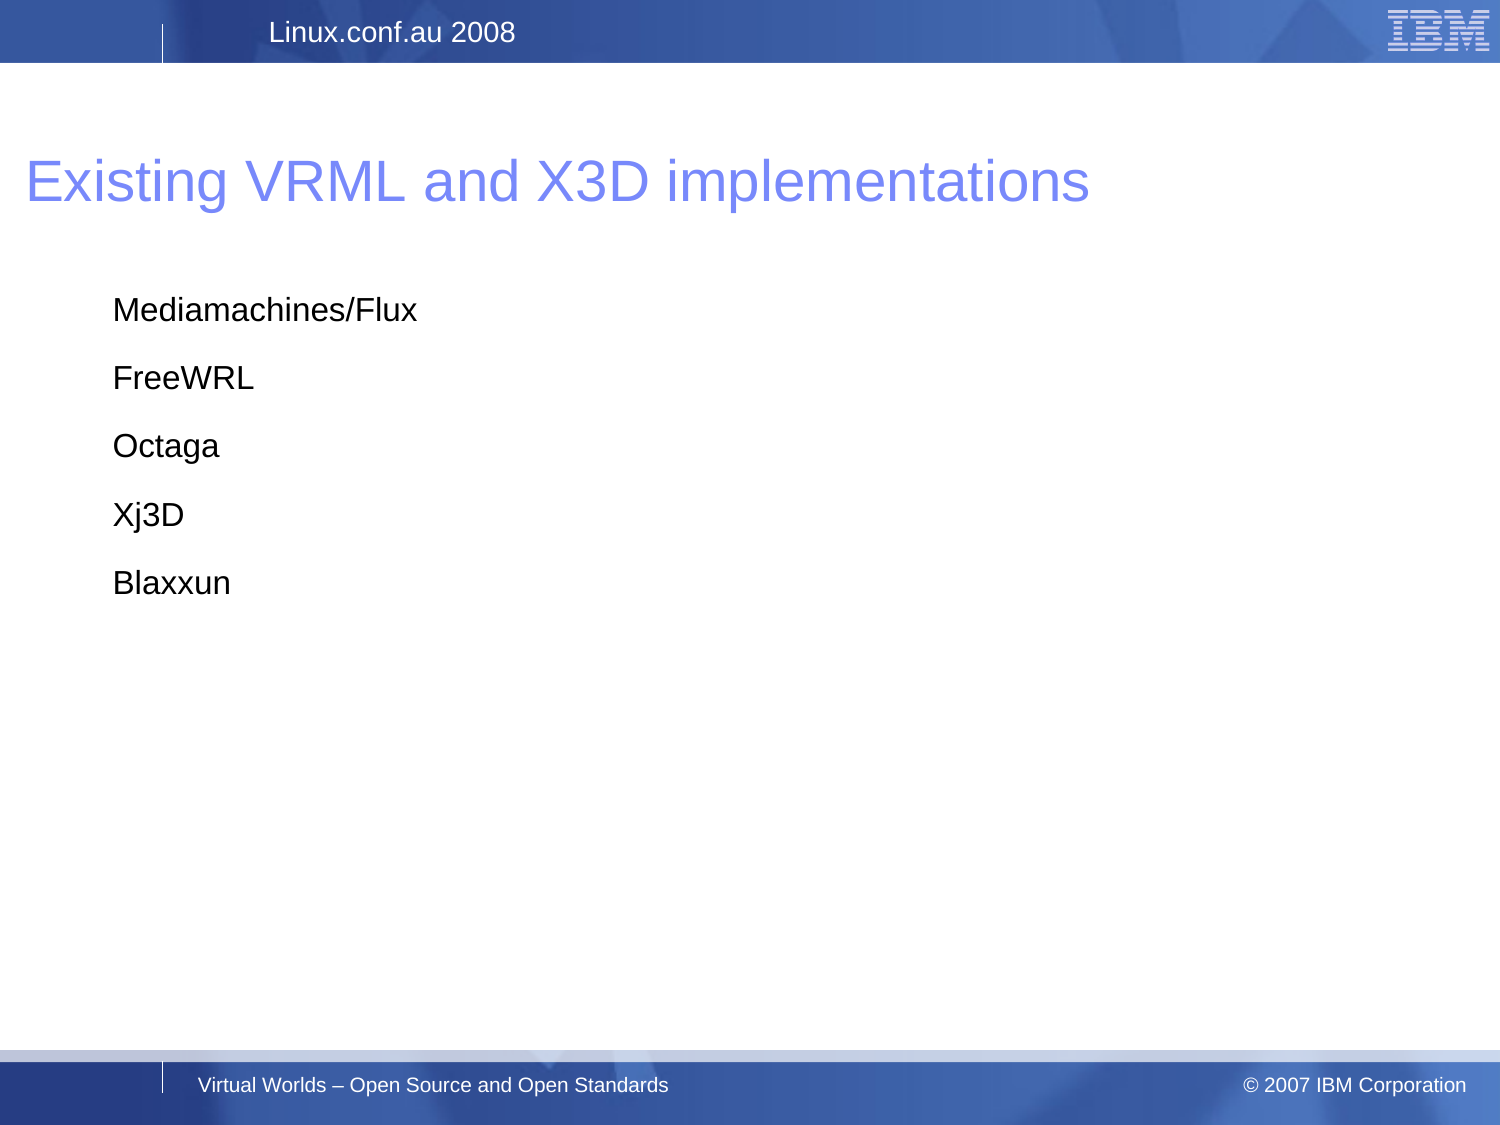

# Existing VRML and X3D implementations
Mediamachines/Flux
FreeWRL
Octaga
Xj3D
Blaxxun
12